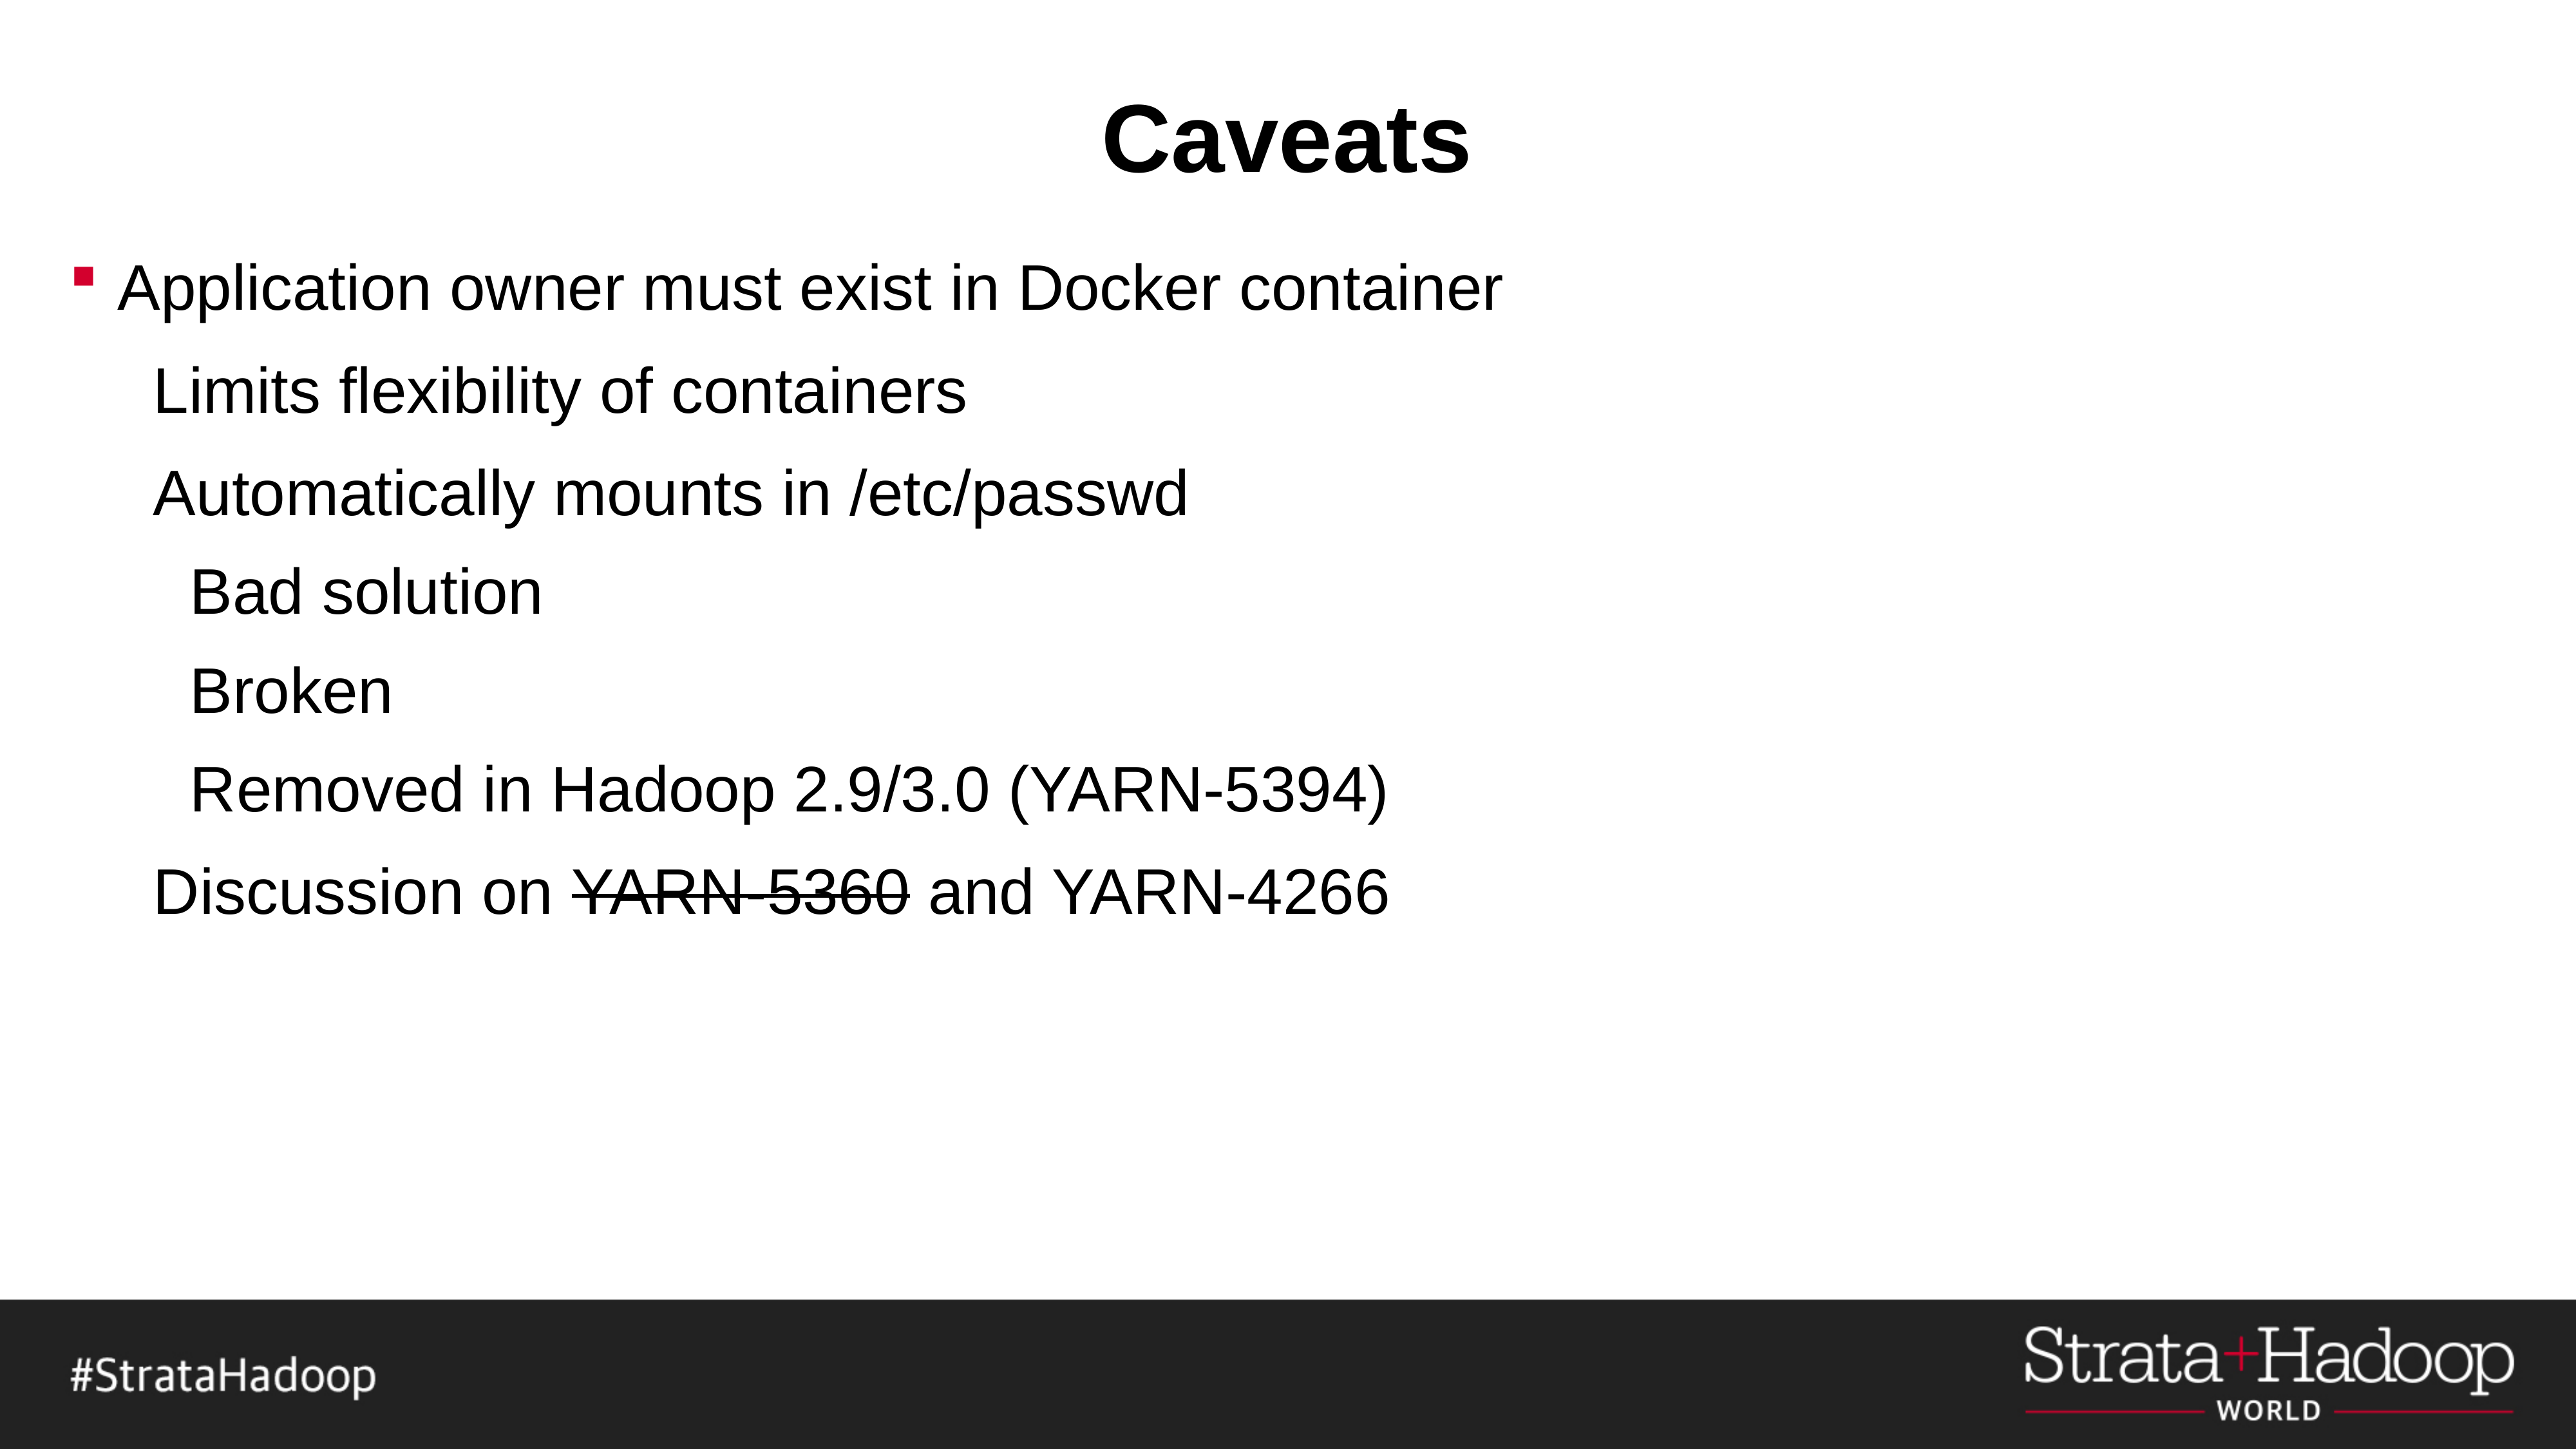

# Caveats
Application owner must exist in Docker container
Limits flexibility of containers
Automatically mounts in /etc/passwd
Bad solution
Broken
Removed in Hadoop 2.9/3.0 (YARN-5394)
Discussion on YARN-5360 and YARN-4266